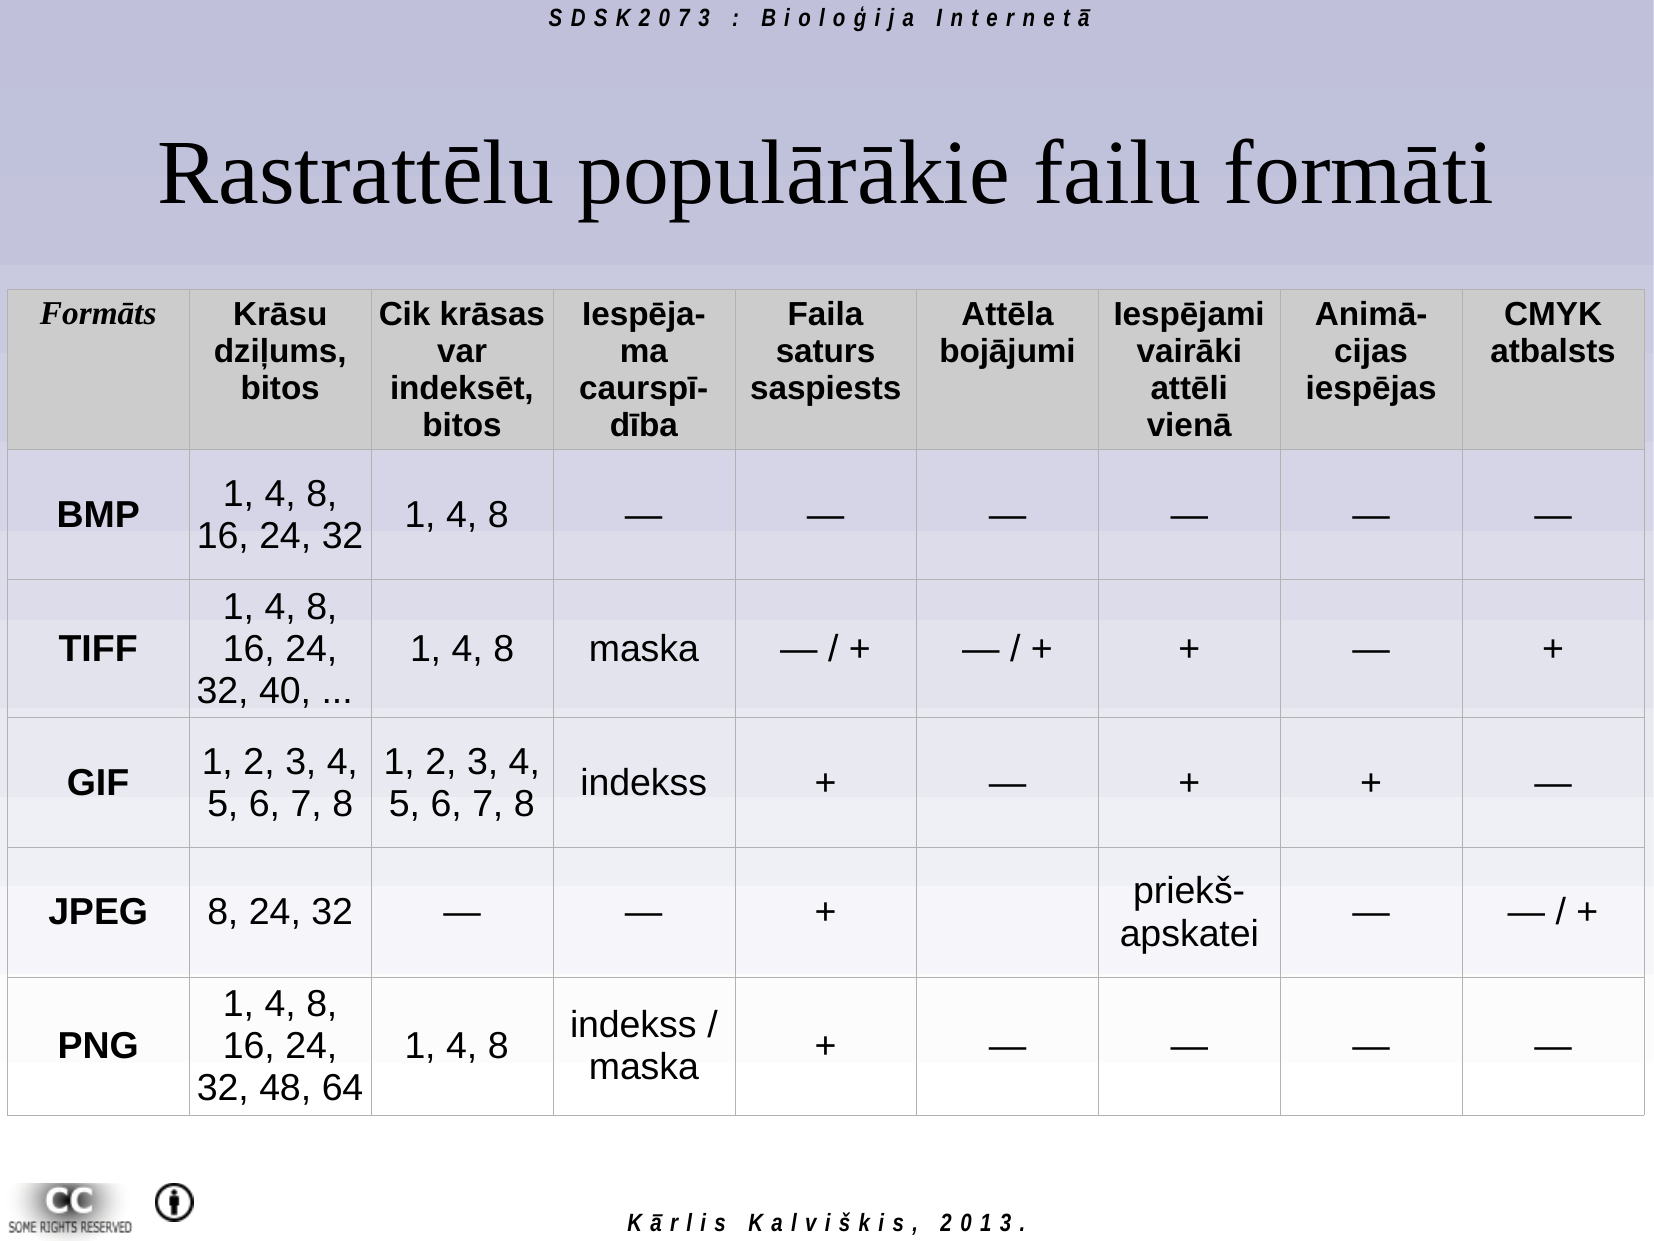

# Rastrattēlu populārākie failu formāti
| Formāts | Krāsu dziļums, bitos | Cik krāsas var indeksēt, bitos | Iespēja-ma caurspī-dība | Faila saturs saspiests | Attēla bojājumi | Iespējami vairāki attēli vienā | Animā-cijas iespējas | CMYK atbalsts |
| --- | --- | --- | --- | --- | --- | --- | --- | --- |
| BMP | 1, 4, 8, 16, 24, 32 | 1, 4, 8 | — | — | — | — | — | — |
| TIFF | 1, 4, 8, 16, 24, 32, 40, ... | 1, 4, 8 | maska | — / + | — / + | + | — | + |
| GIF | 1, 2, 3, 4, 5, 6, 7, 8 | 1, 2, 3, 4, 5, 6, 7, 8 | indekss | + | — | + | + | — |
| JPEG | 8, 24, 32 | — | — | + | | priekš-apskatei | — | — / + |
| PNG | 1, 4, 8, 16, 24, 32, 48, 64 | 1, 4, 8 | indekss / maska | + | — | — | — | — |